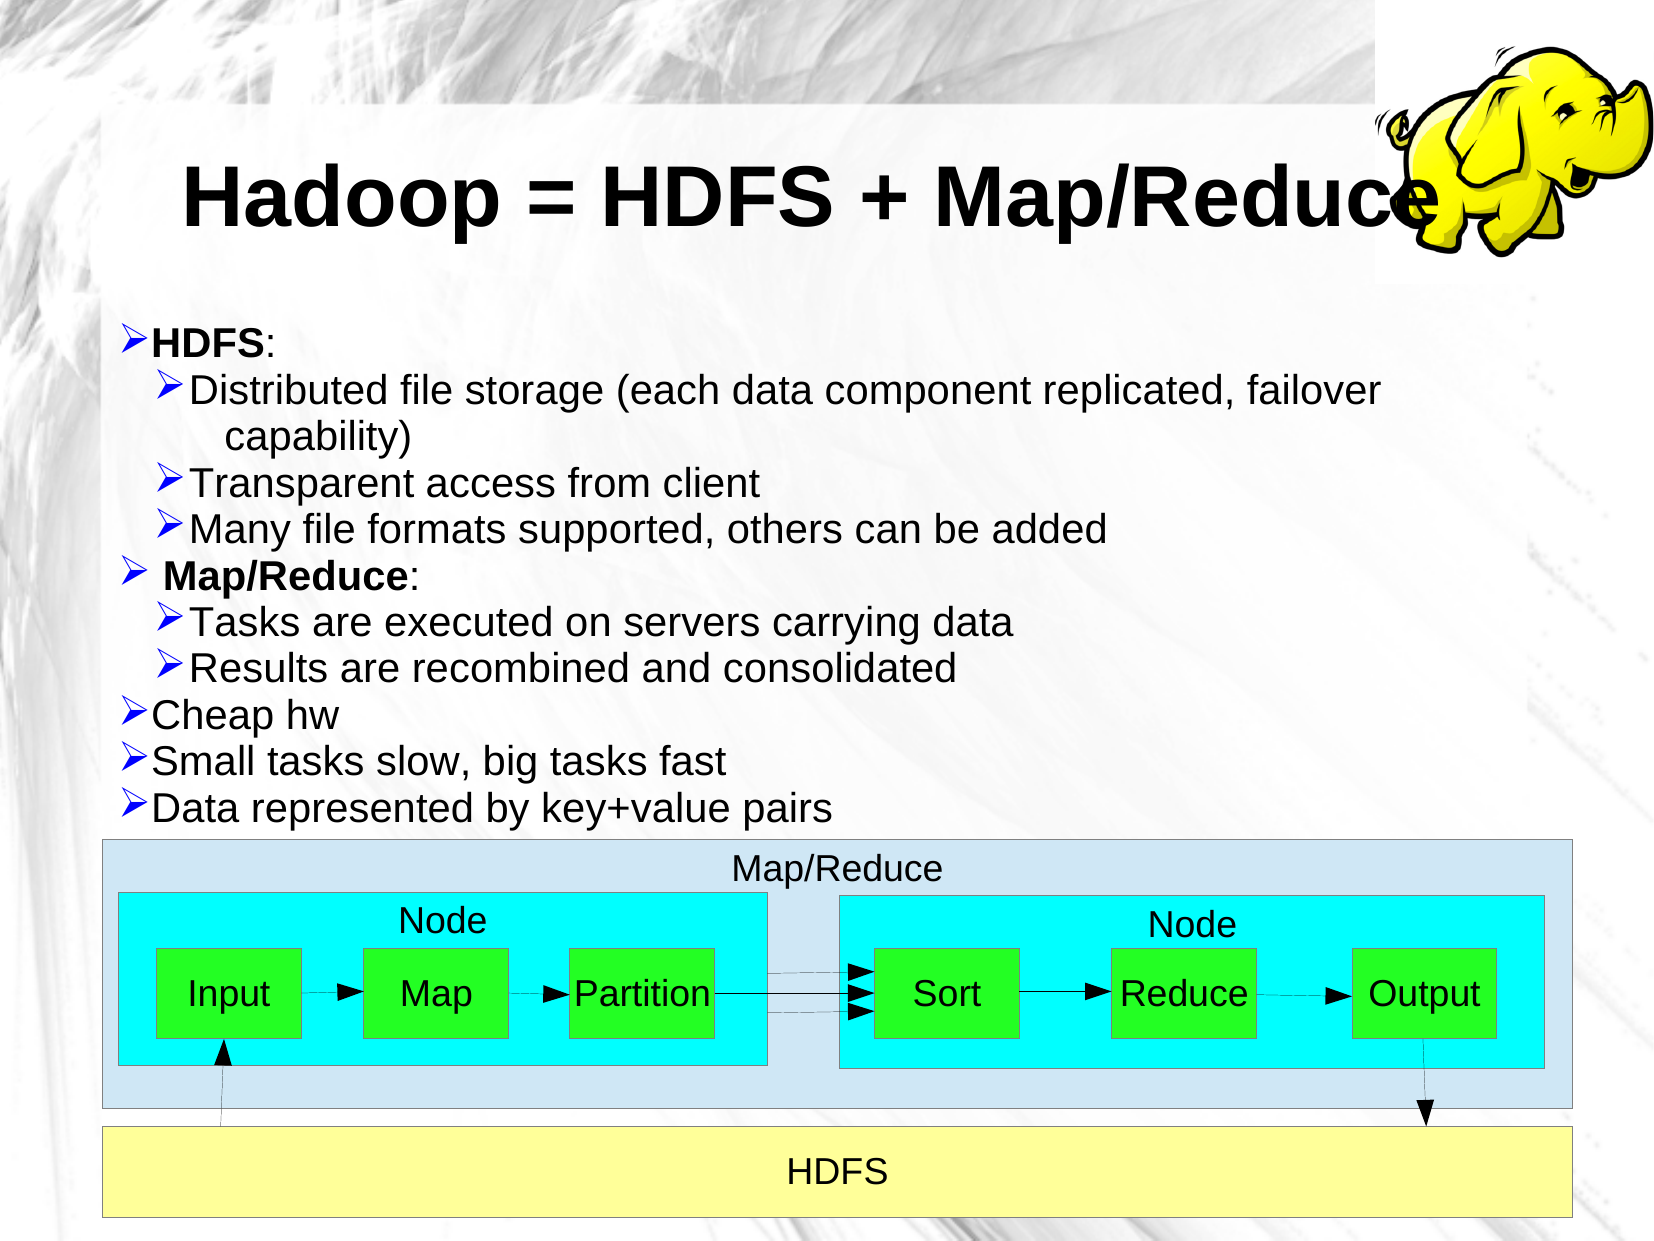

HDFS:
Distributed file storage (each data component replicated, failover capability)
Transparent access from client
Many file formats supported, others can be added
 Map/Reduce:
Tasks are executed on servers carrying data
Results are recombined and consolidated
Cheap hw
Small tasks slow, big tasks fast
Data represented by key+value pairs
# Hadoop = HDFS + Map/Reduce
Map/Reduce
Node
Node
Input
Map
Partition
Sort
Reduce
Output
HDFS